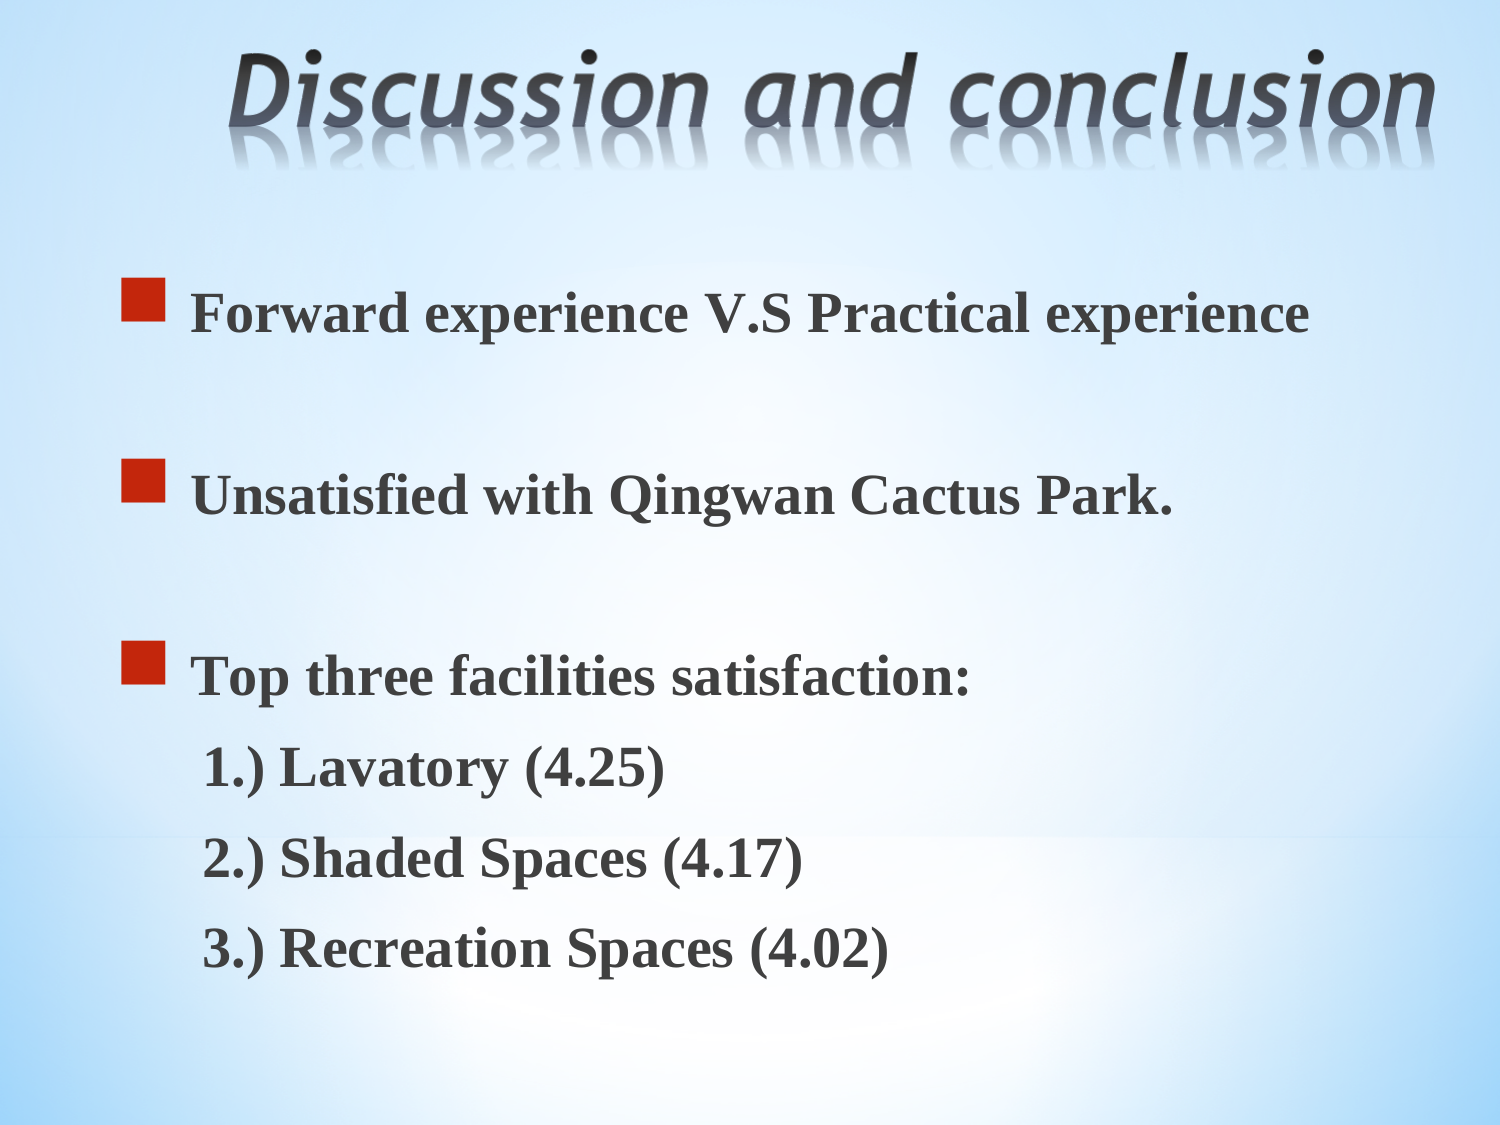

# Forward experience V.S Practical experience
Unsatisfied with Qingwan Cactus Park.
Top three facilities satisfaction:
 1.) Lavatory (4.25)
 2.) Shaded Spaces (4.17)
 3.) Recreation Spaces (4.02)